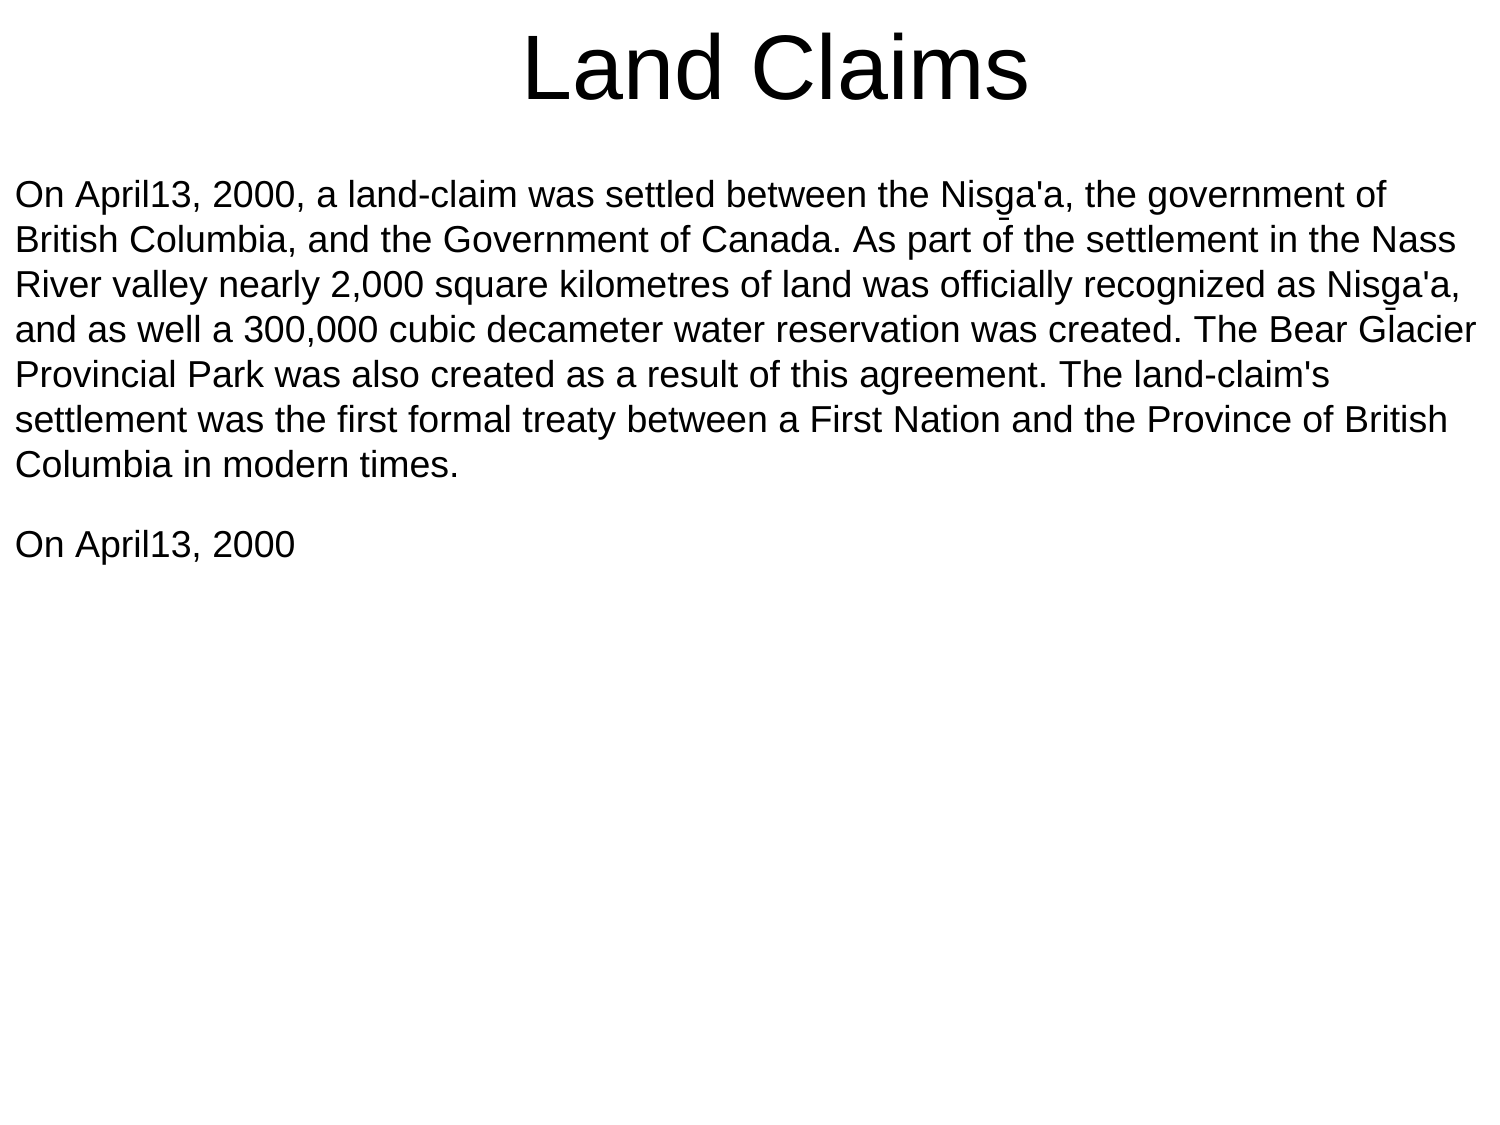

Land Claims
On April13, 2000, a land-claim was settled between the Nisg̱a'a, the government of British Columbia, and the Government of Canada. As part of the settlement in the Nass River valley nearly 2,000 square kilometres of land was officially recognized as Nisg̱a'a, and as well a 300,000 cubic decameter water reservation was created. The Bear Glacier Provincial Park was also created as a result of this agreement. The land-claim's settlement was the first formal treaty between a First Nation and the Province of British Columbia in modern times.
On April13, 2000